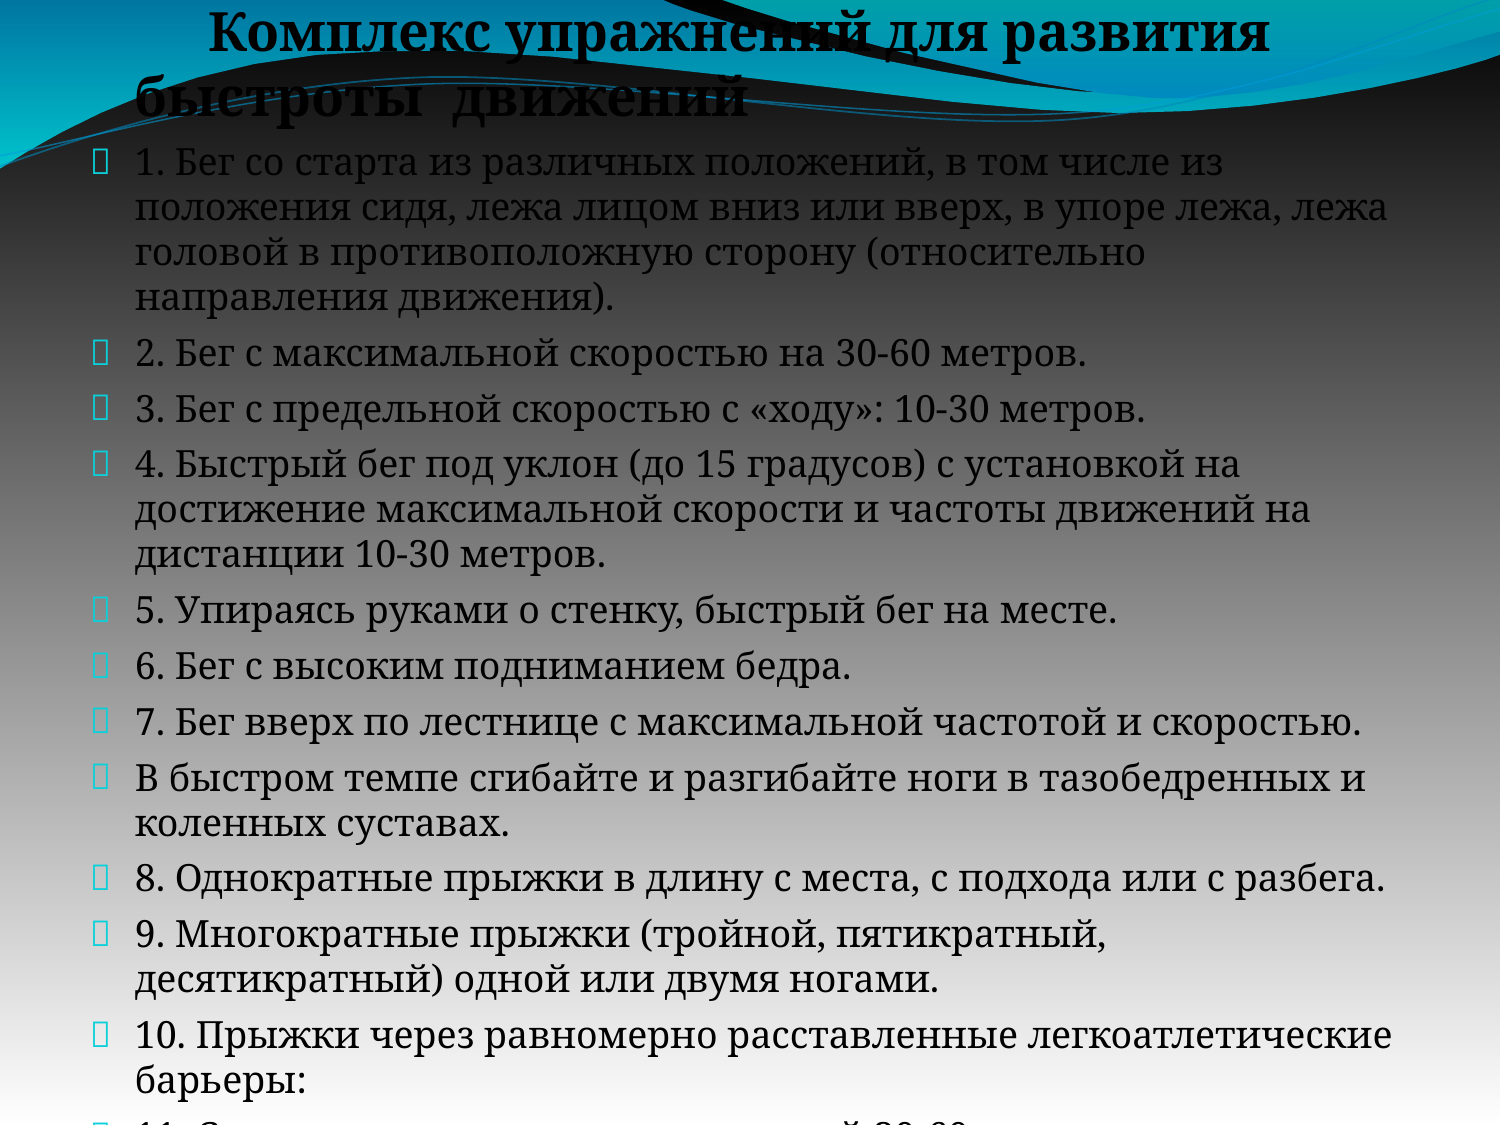

Комплекс упражнений для развития быстроты движений
1. Бег со старта из различных положений, в том числе из положения сидя, лежа лицом вниз или вверх, в упоре лежа, лежа головой в противоположную сторону (относительно направления движения).
2. Бег с максимальной скоростью на 30-60 метров.
3. Бег с предельной скоростью с «ходу»: 10-30 метров.
4. Быстрый бег под уклон (до 15 градусов) с установкой на достижение максимальной скорости и частоты движений на дистанции 10-30 метров.
5. Упираясь руками о стенку, быстрый бег на месте.
6. Бег с высоким подниманием бедра.
7. Бег вверх по лестнице с максимальной частотой и скоростью.
В быстром темпе сгибайте и разгибайте ноги в тазобедренных и коленных суставах.
8. Однократные прыжки в длину с места, с подхода или с разбега.
9. Многократные прыжки (тройной, пятикратный, десятикратный) одной или двумя ногами.
10. Прыжки через равномерно расставленные легкоатлетические барьеры:
11. Спрыгивание с подставки высотой 30-60 см с последующим «мгновенным» отталкиванием в прыжке вверх или вперед.
#